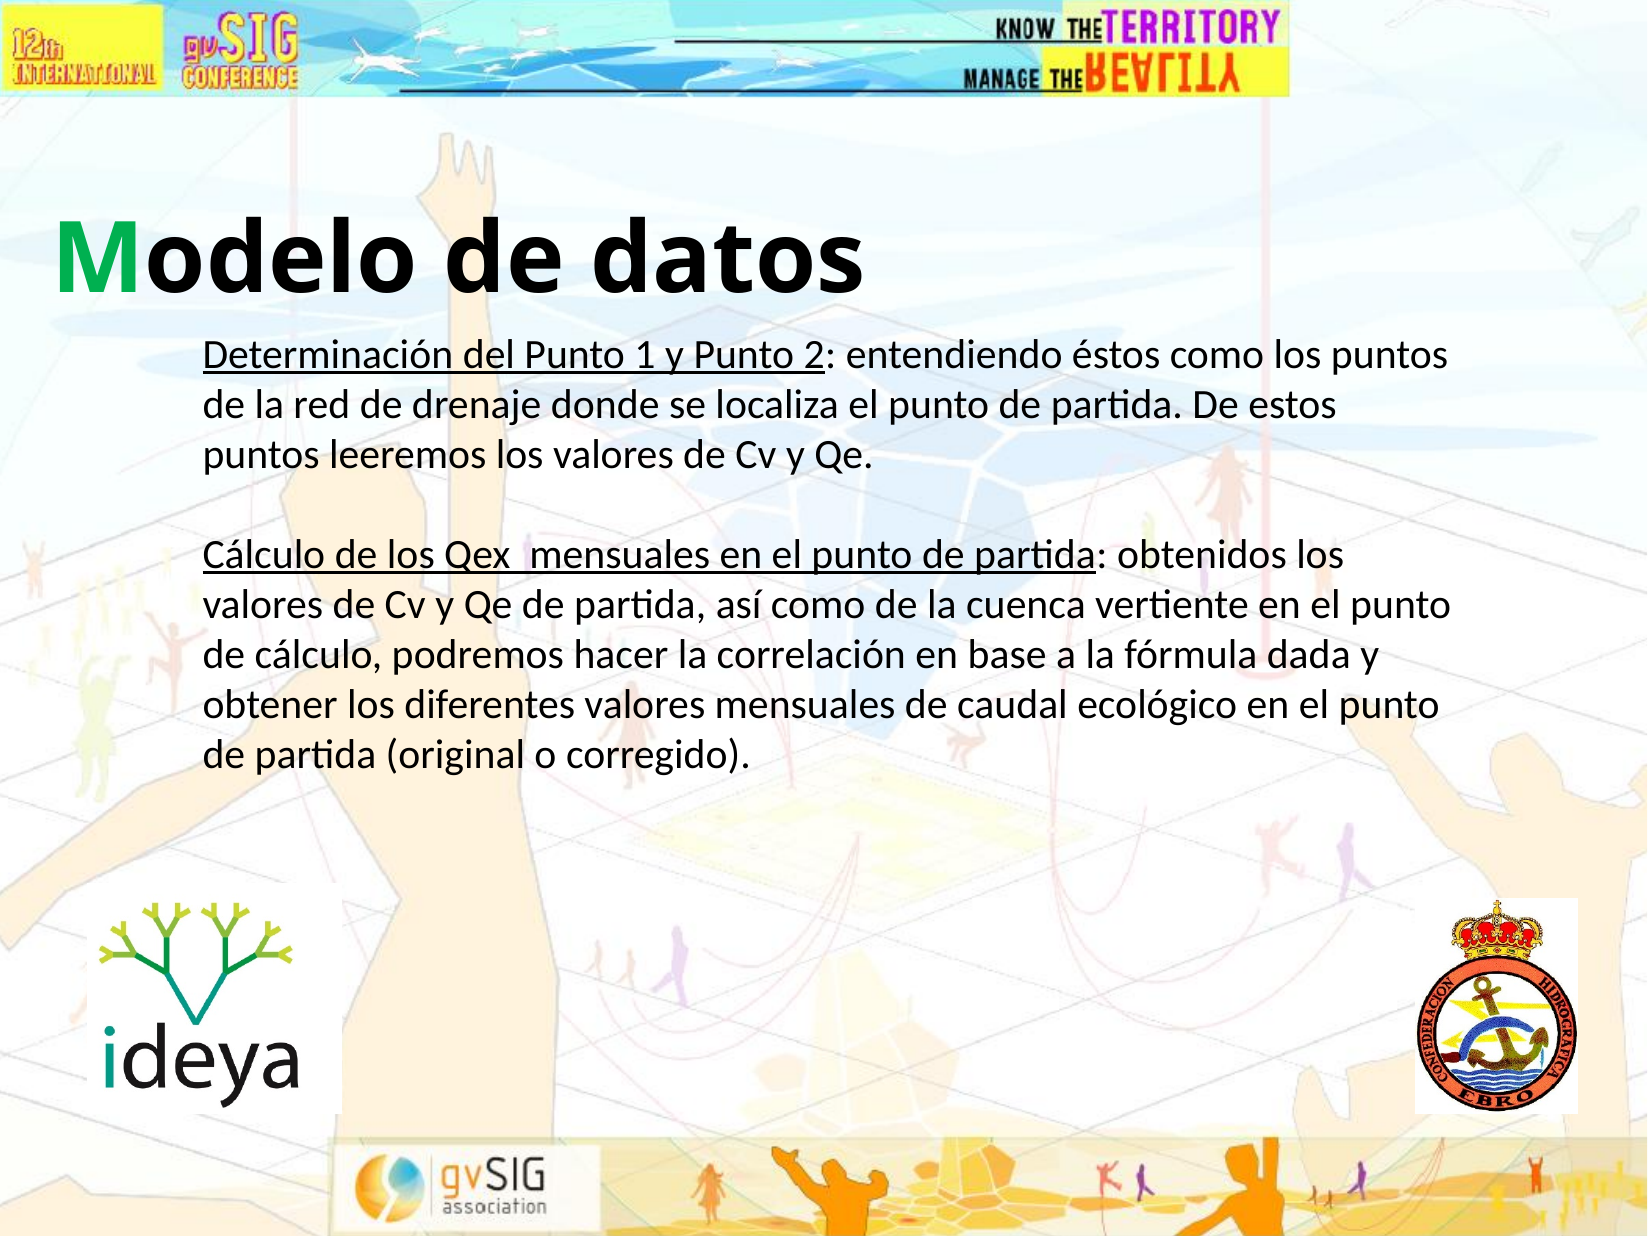

# Modelo de datos
Determinación del Punto 1 y Punto 2: entendiendo éstos como los puntos de la red de drenaje donde se localiza el punto de partida. De estos puntos leeremos los valores de Cv y Qe.
Cálculo de los Qex mensuales en el punto de partida: obtenidos los valores de Cv y Qe de partida, así como de la cuenca vertiente en el punto de cálculo, podremos hacer la correlación en base a la fórmula dada y obtener los diferentes valores mensuales de caudal ecológico en el punto de partida (original o corregido).